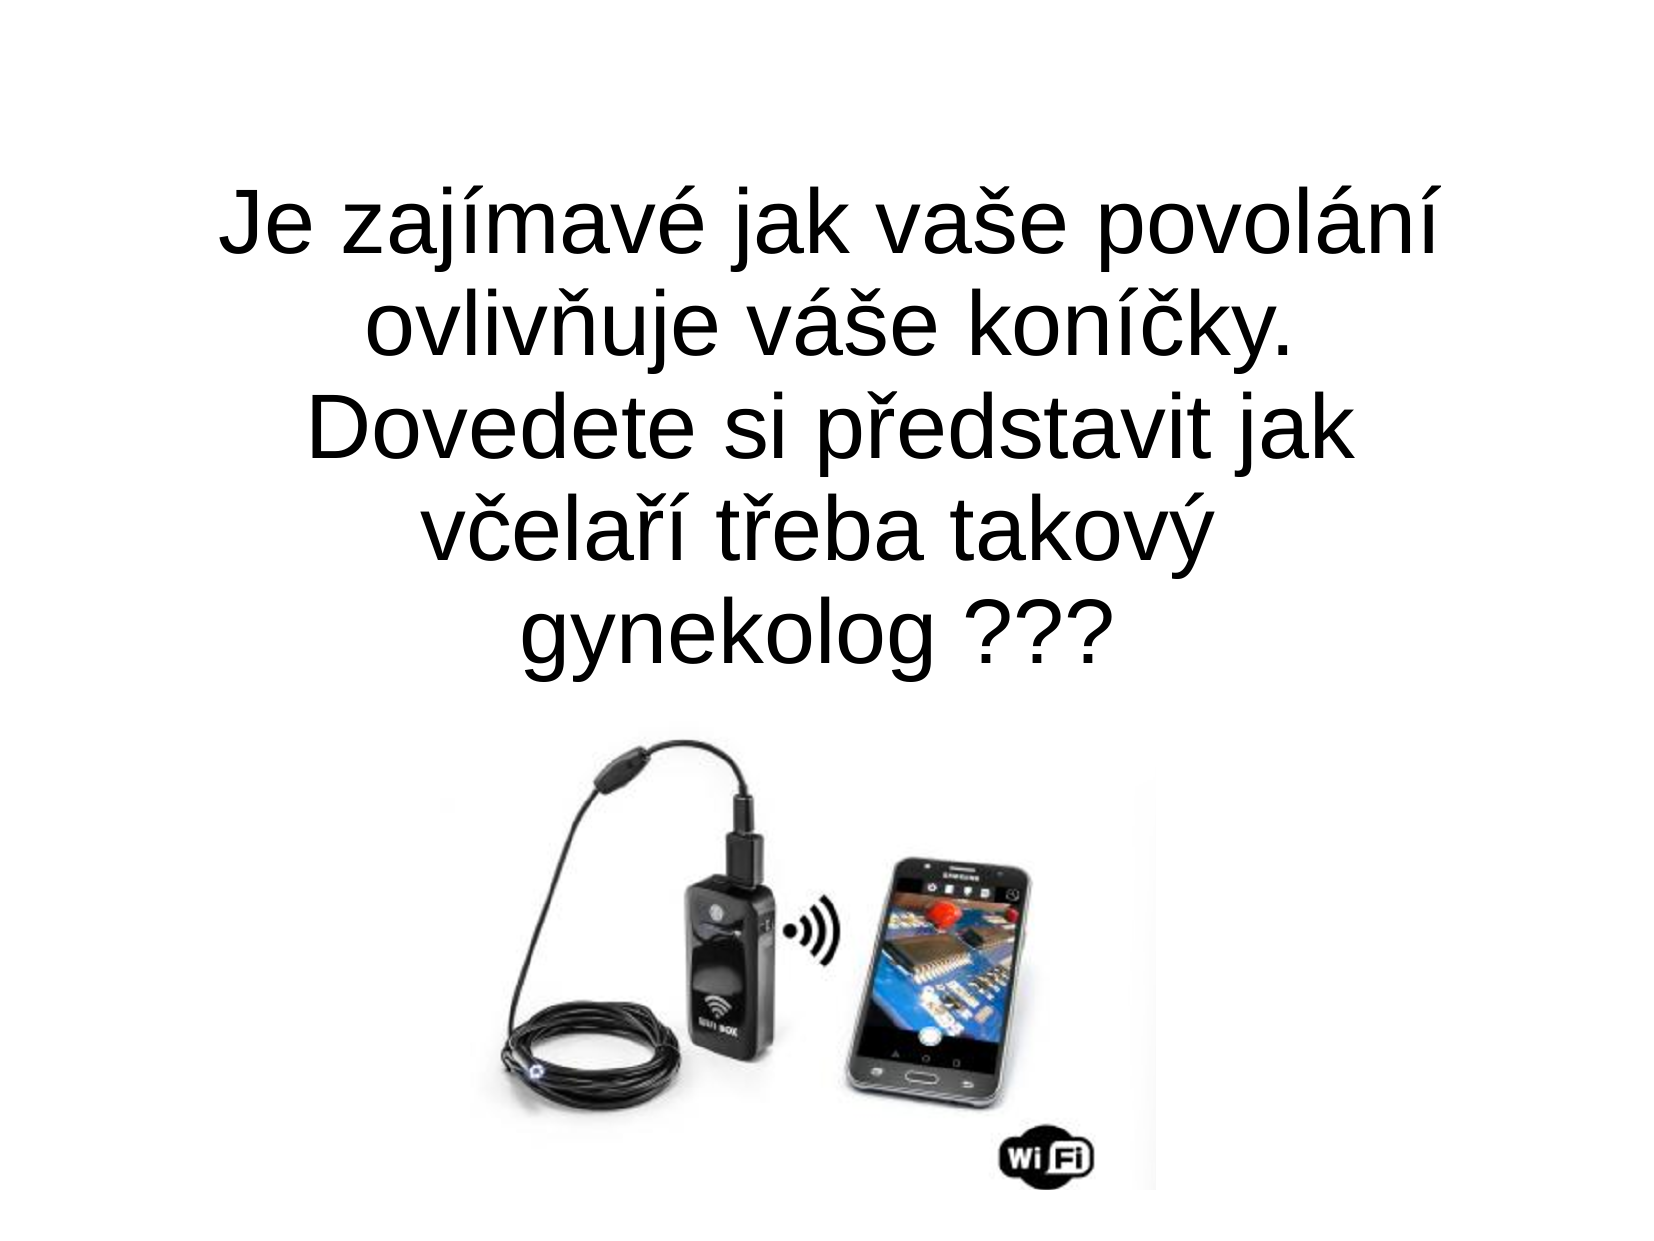

# Je zajímavé jak vaše povolání ovlivňuje váše koníčky. Dovedete si představit jak včelaří třeba takový gynekolog ???